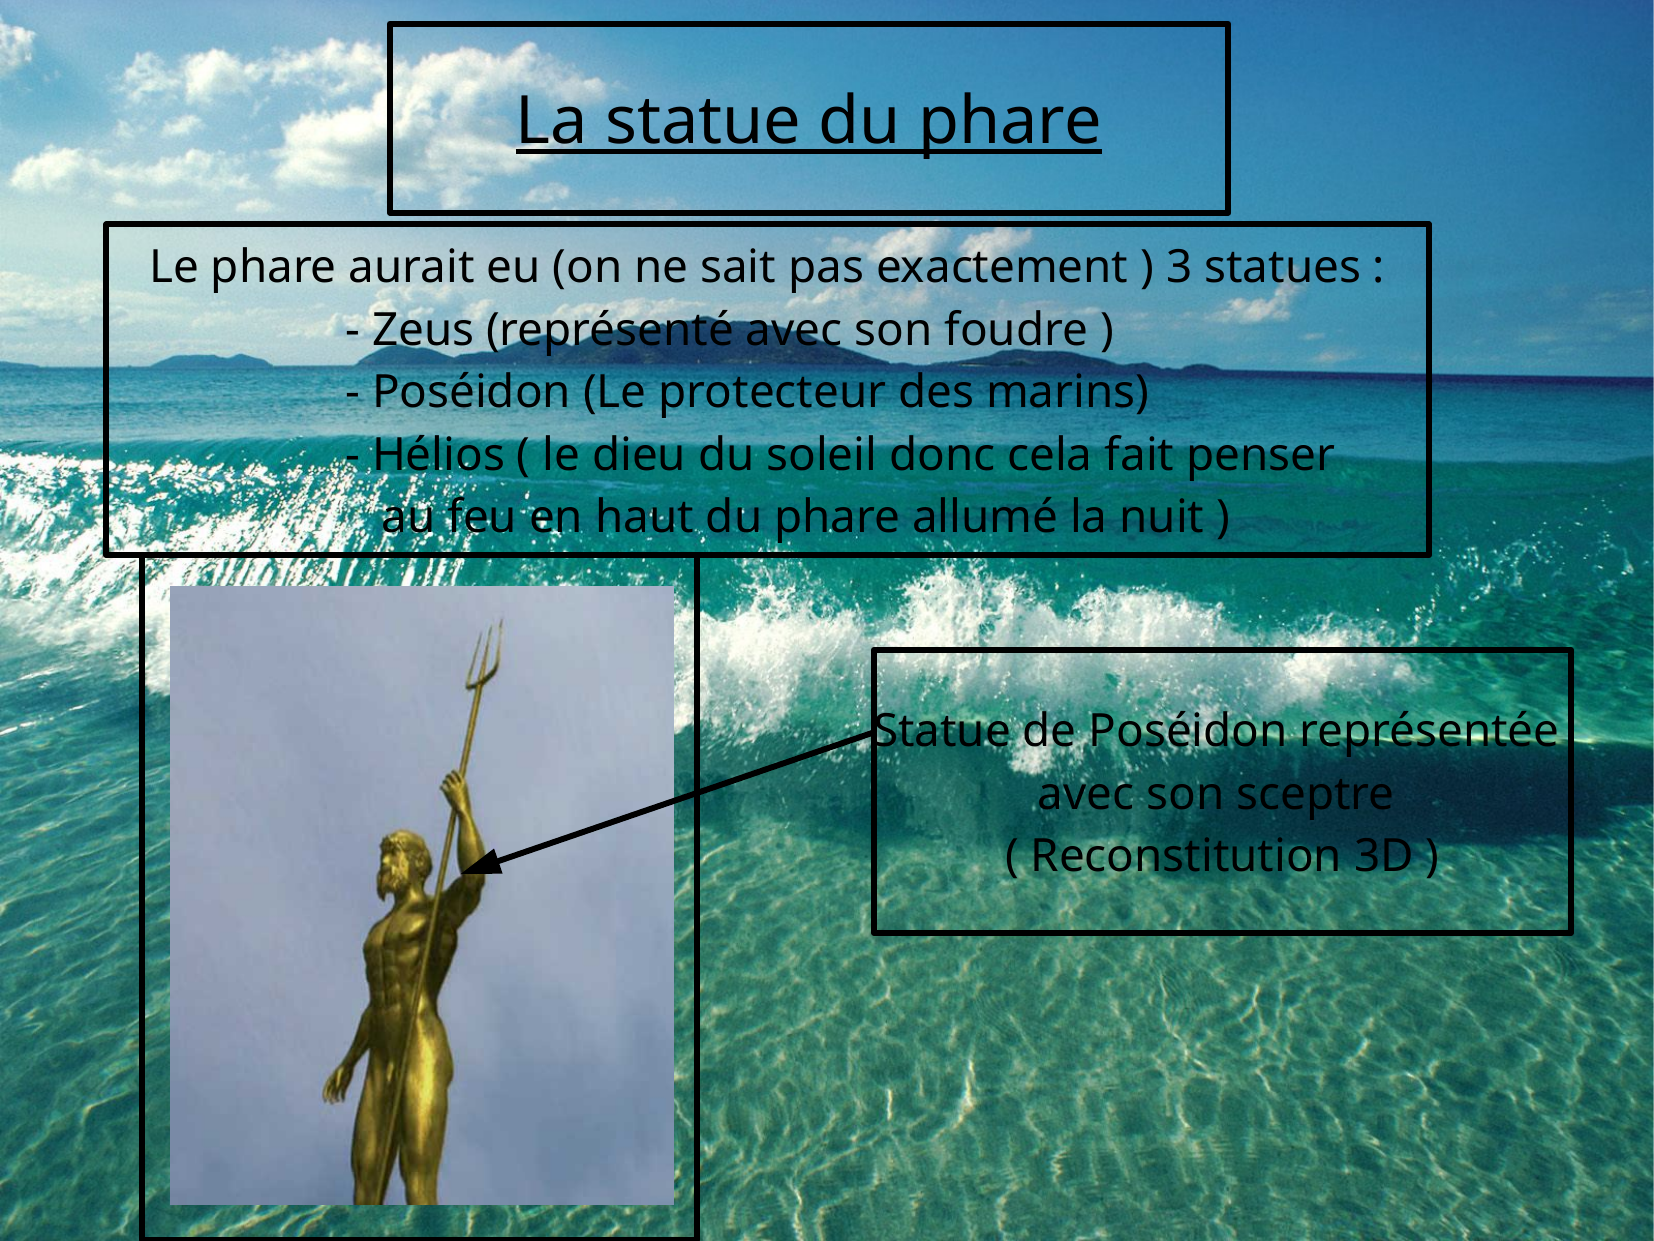

La statue du phare
Le phare aurait eu (on ne sait pas exactement ) 3 statues :
			- Zeus (représenté avec son foudre )
			- Poséidon (Le protecteur des marins)
			- Hélios ( le dieu du soleil donc cela fait penser
			 au feu en haut du phare allumé la nuit )
Statue de Poséidon représentée
avec son sceptre
( Reconstitution 3D )